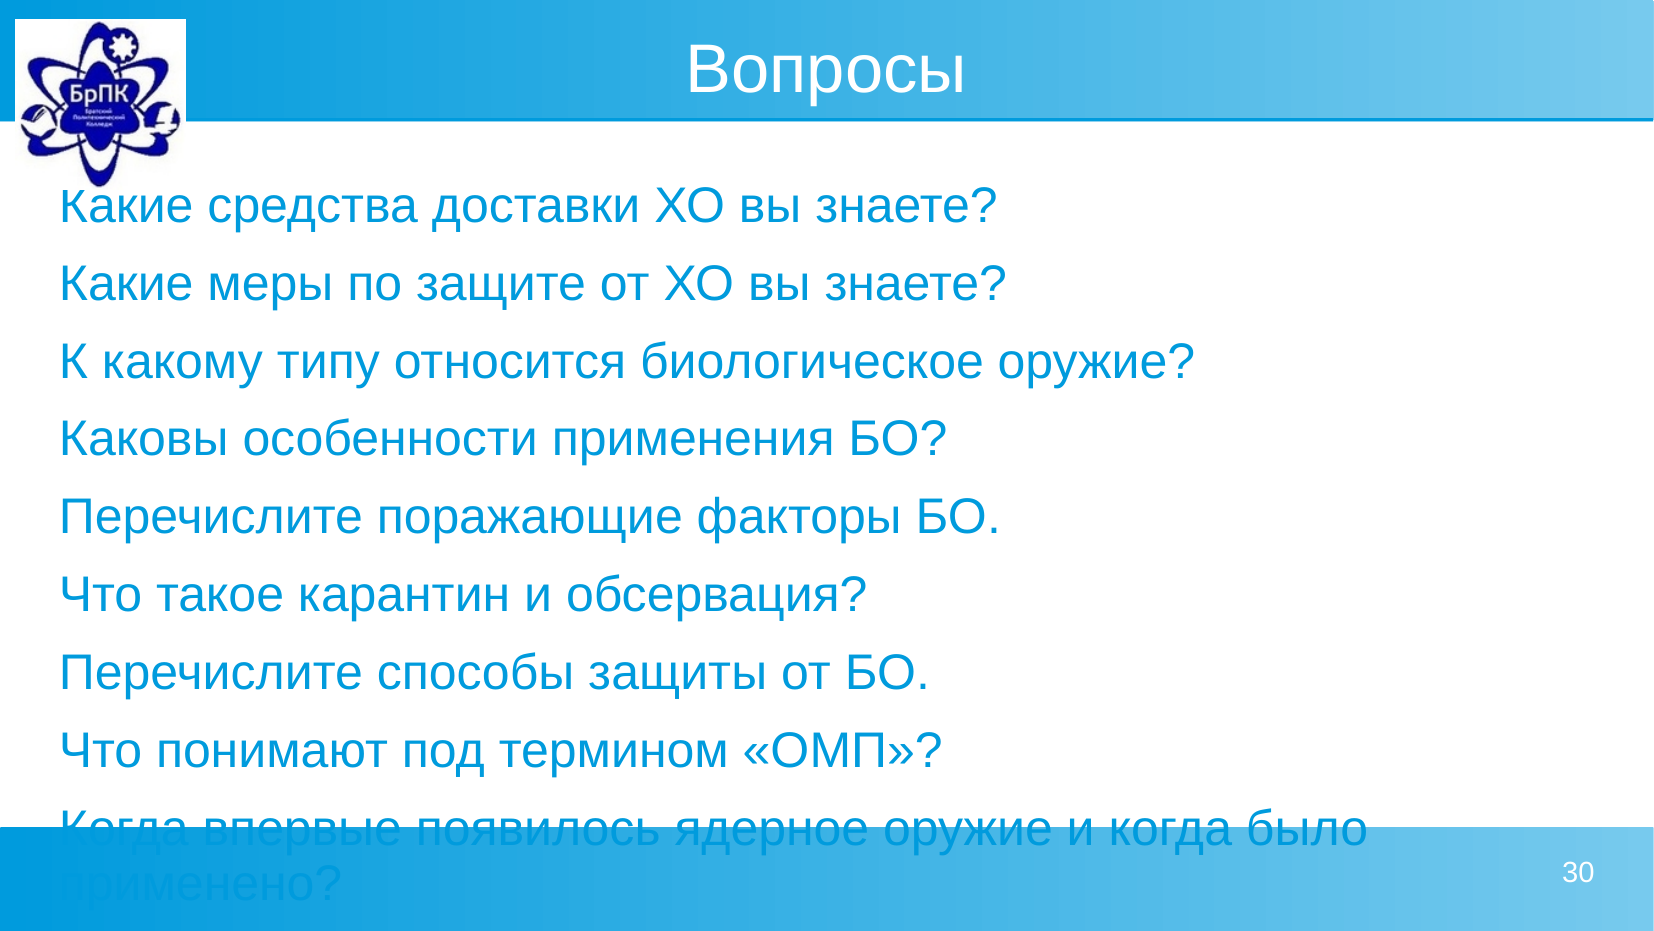

# Вопросы
Какие средства доставки ХО вы знаете?
Какие меры по защите от ХО вы знаете?
К какому типу относится биологическое оружие?
Каковы особенности применения БО?
Перечислите поражающие факторы БО.
Что такое карантин и обсервация?
Перечислите способы защиты от БО.
Что понимают под термином «ОМП»?
Когда впервые появилось ядерное оружие и когда было применено?
Какие страны сегодня официально обладают ядерным оружием?
30